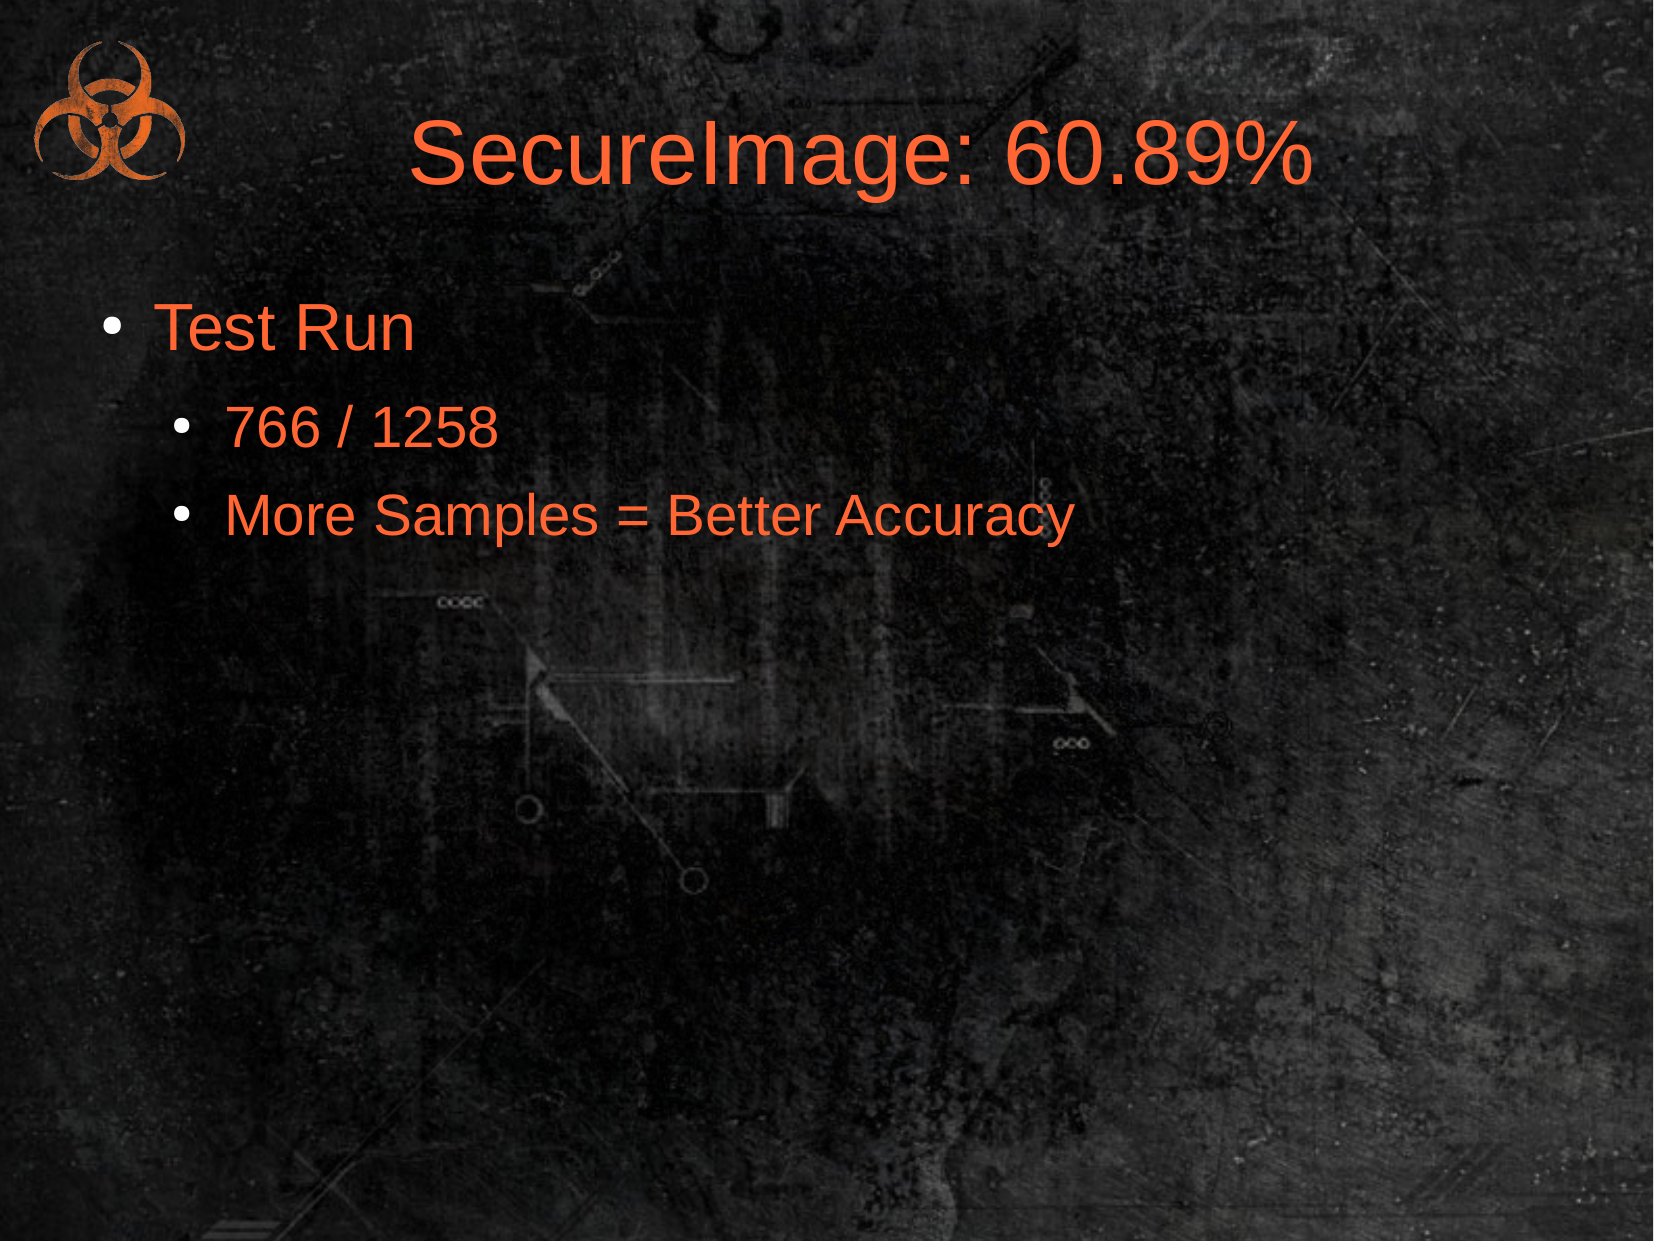

# SecureImage: 60.89%
Test Run
766 / 1258
More Samples = Better Accuracy